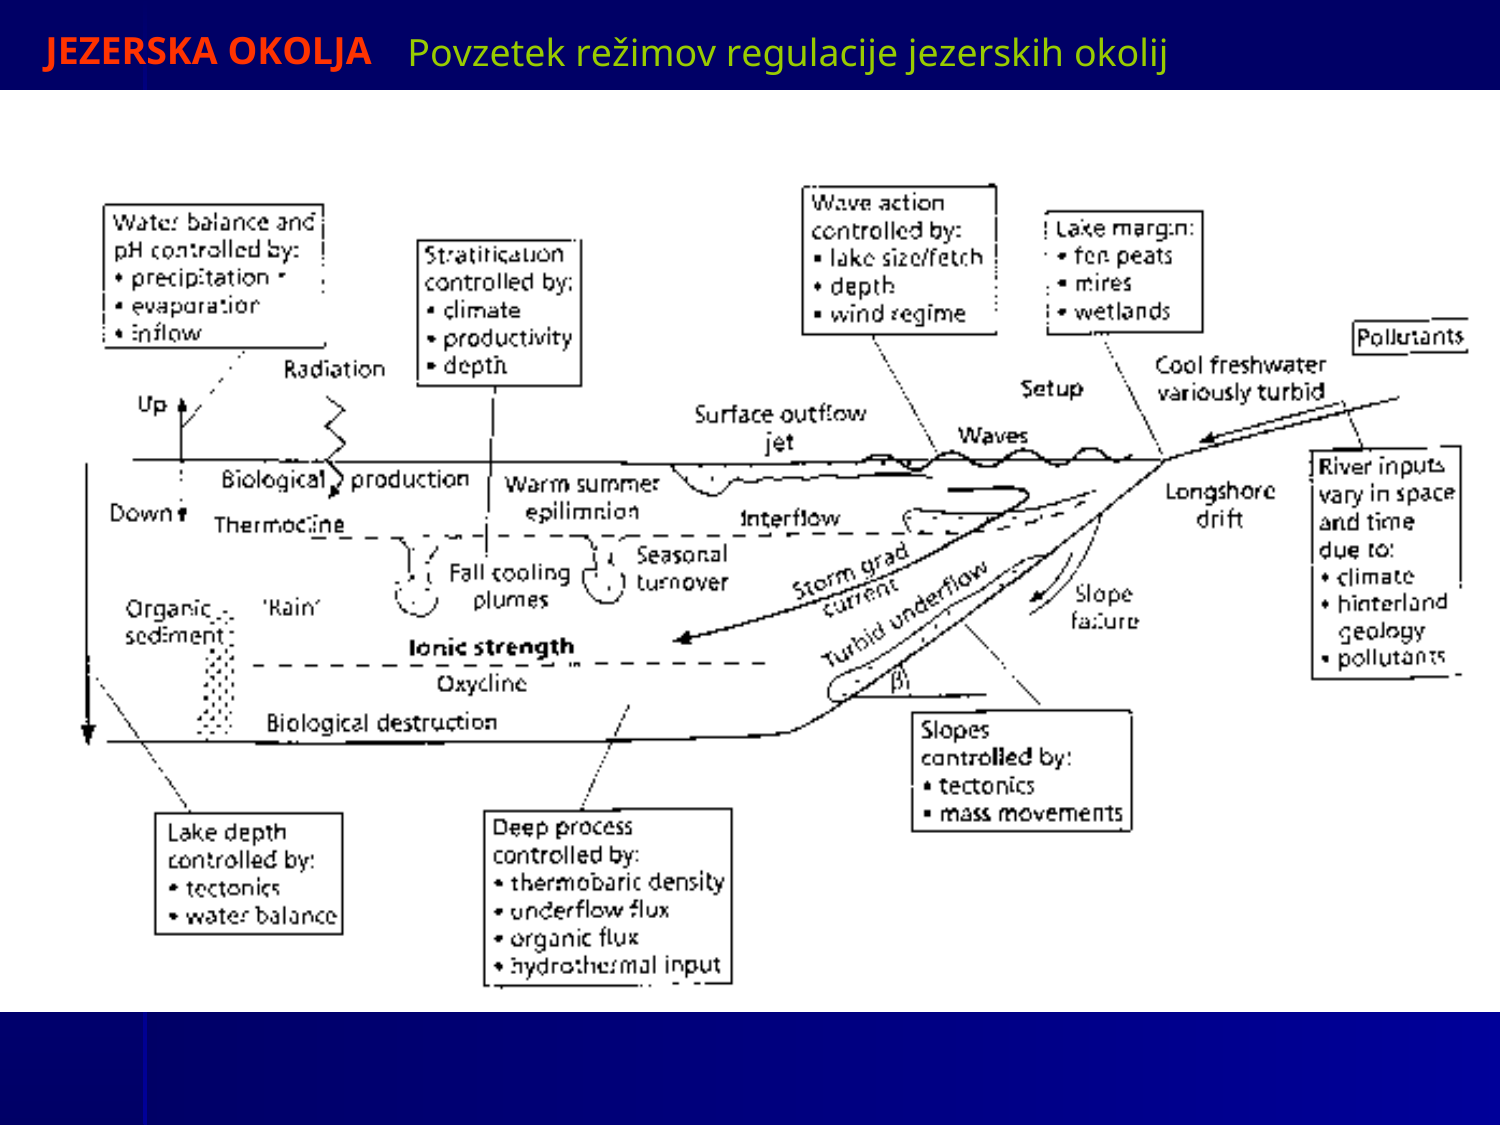

JEZERSKA OKOLJA
Povzetek režimov regulacije jezerskih okolij